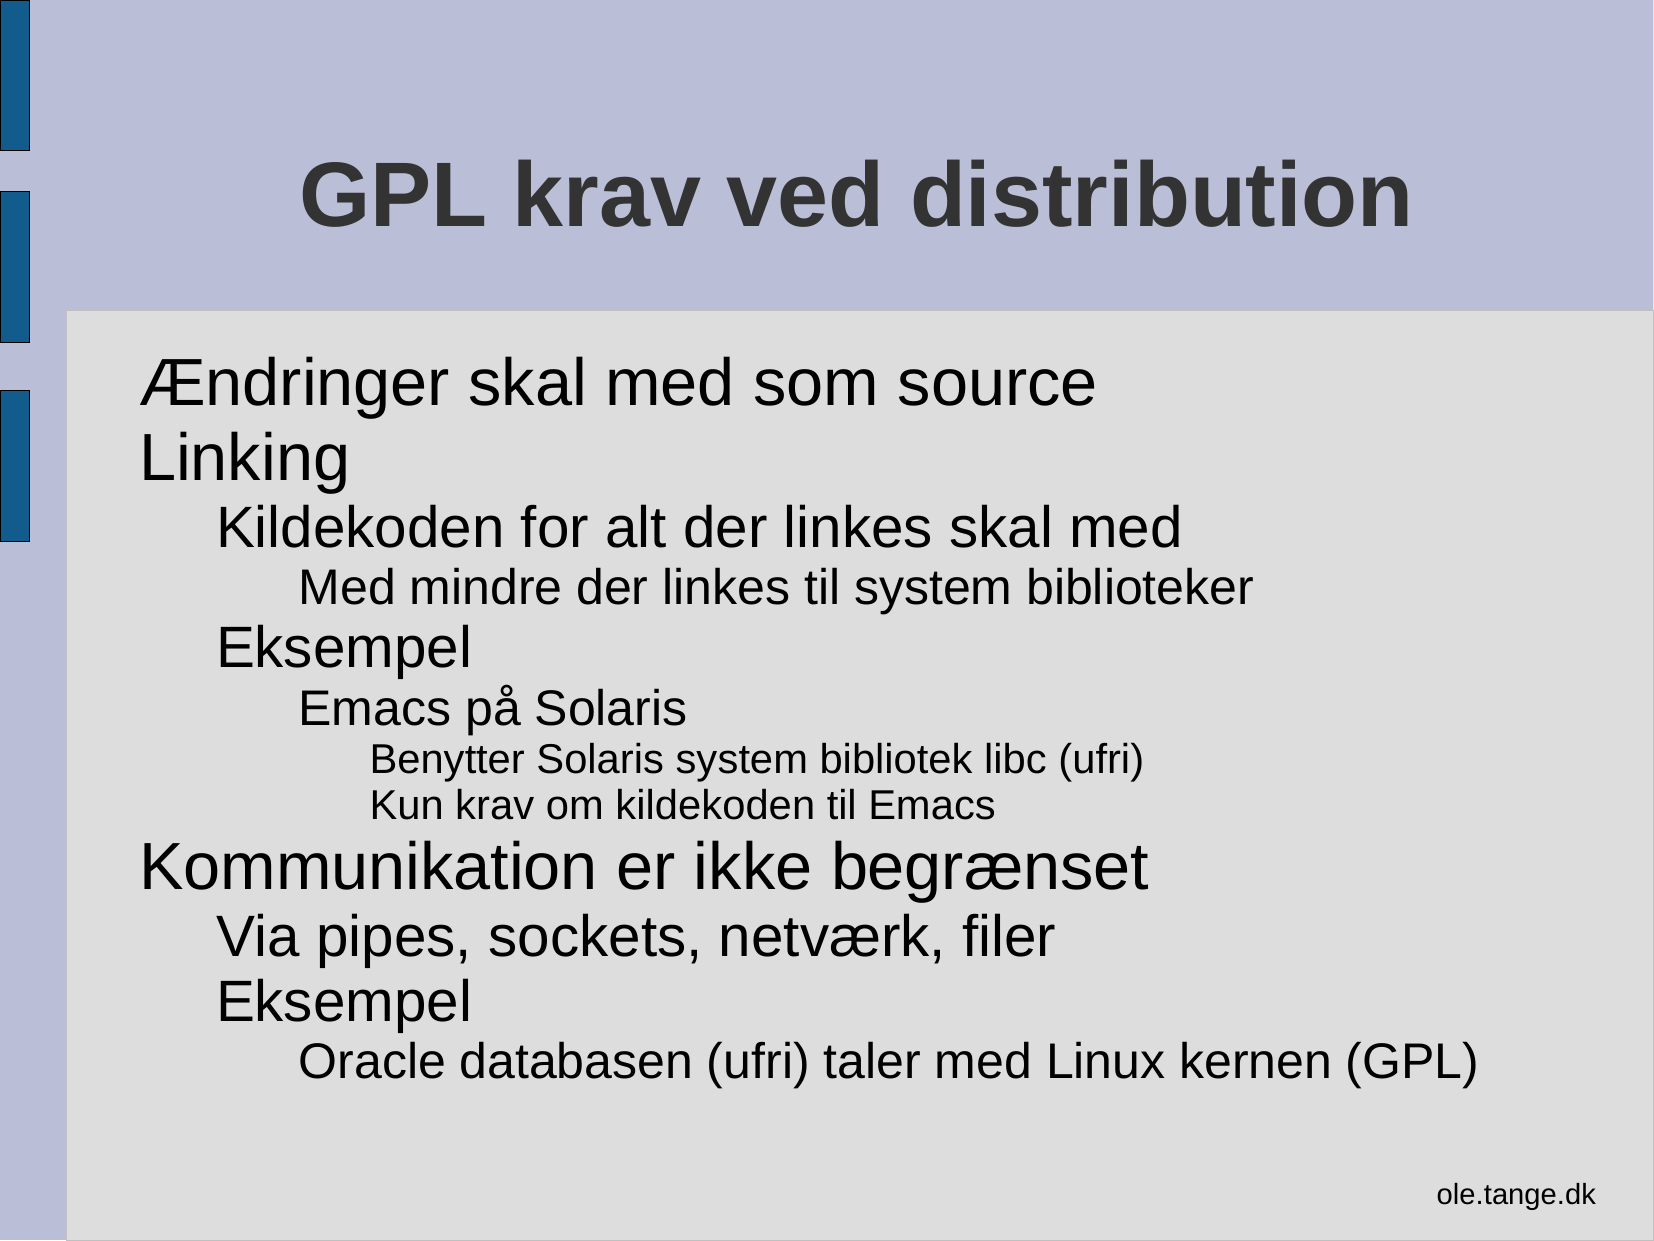

# GPL krav ved distribution
Ændringer skal med som source
Linking
Kildekoden for alt der linkes skal med
Med mindre der linkes til system biblioteker
Eksempel
Emacs på Solaris
Benytter Solaris system bibliotek libc (ufri)
Kun krav om kildekoden til Emacs
Kommunikation er ikke begrænset
Via pipes, sockets, netværk, filer
Eksempel
Oracle databasen (ufri) taler med Linux kernen (GPL)